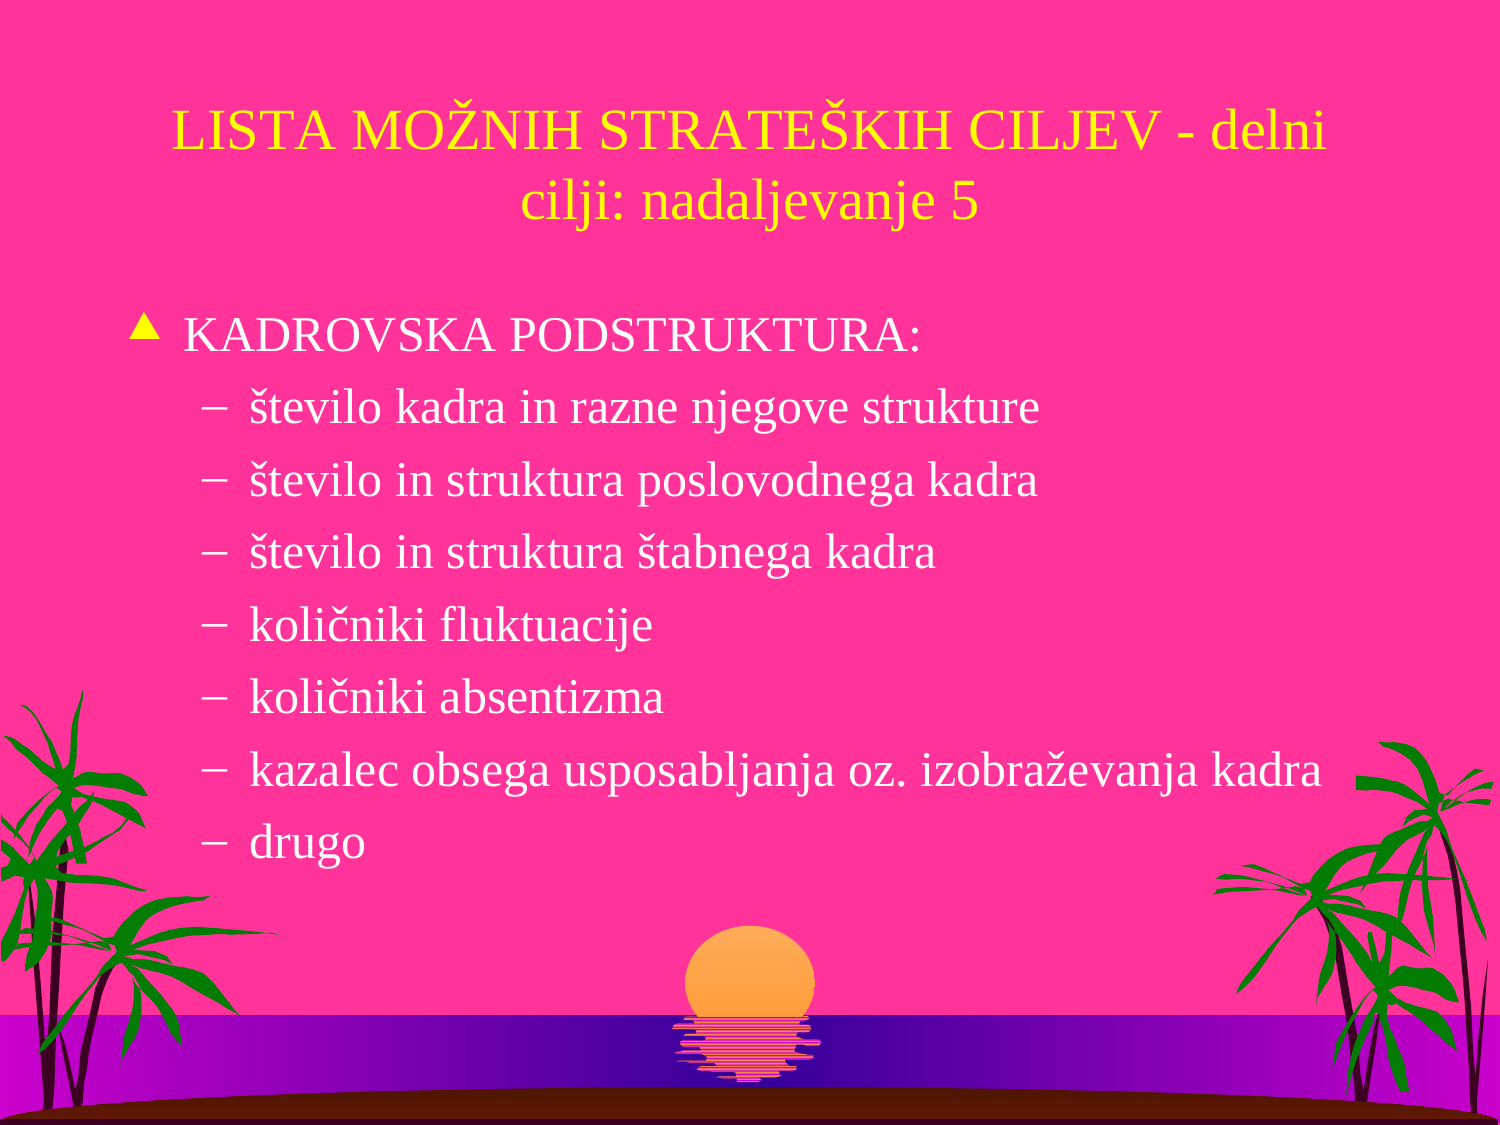

# LISTA MOŽNIH STRATEŠKIH CILJEV - delni cilji: nadaljevanje 5
KADROVSKA PODSTRUKTURA:
število kadra in razne njegove strukture
število in struktura poslovodnega kadra
število in struktura štabnega kadra
količniki fluktuacije
količniki absentizma
kazalec obsega usposabljanja oz. izobraževanja kadra
drugo